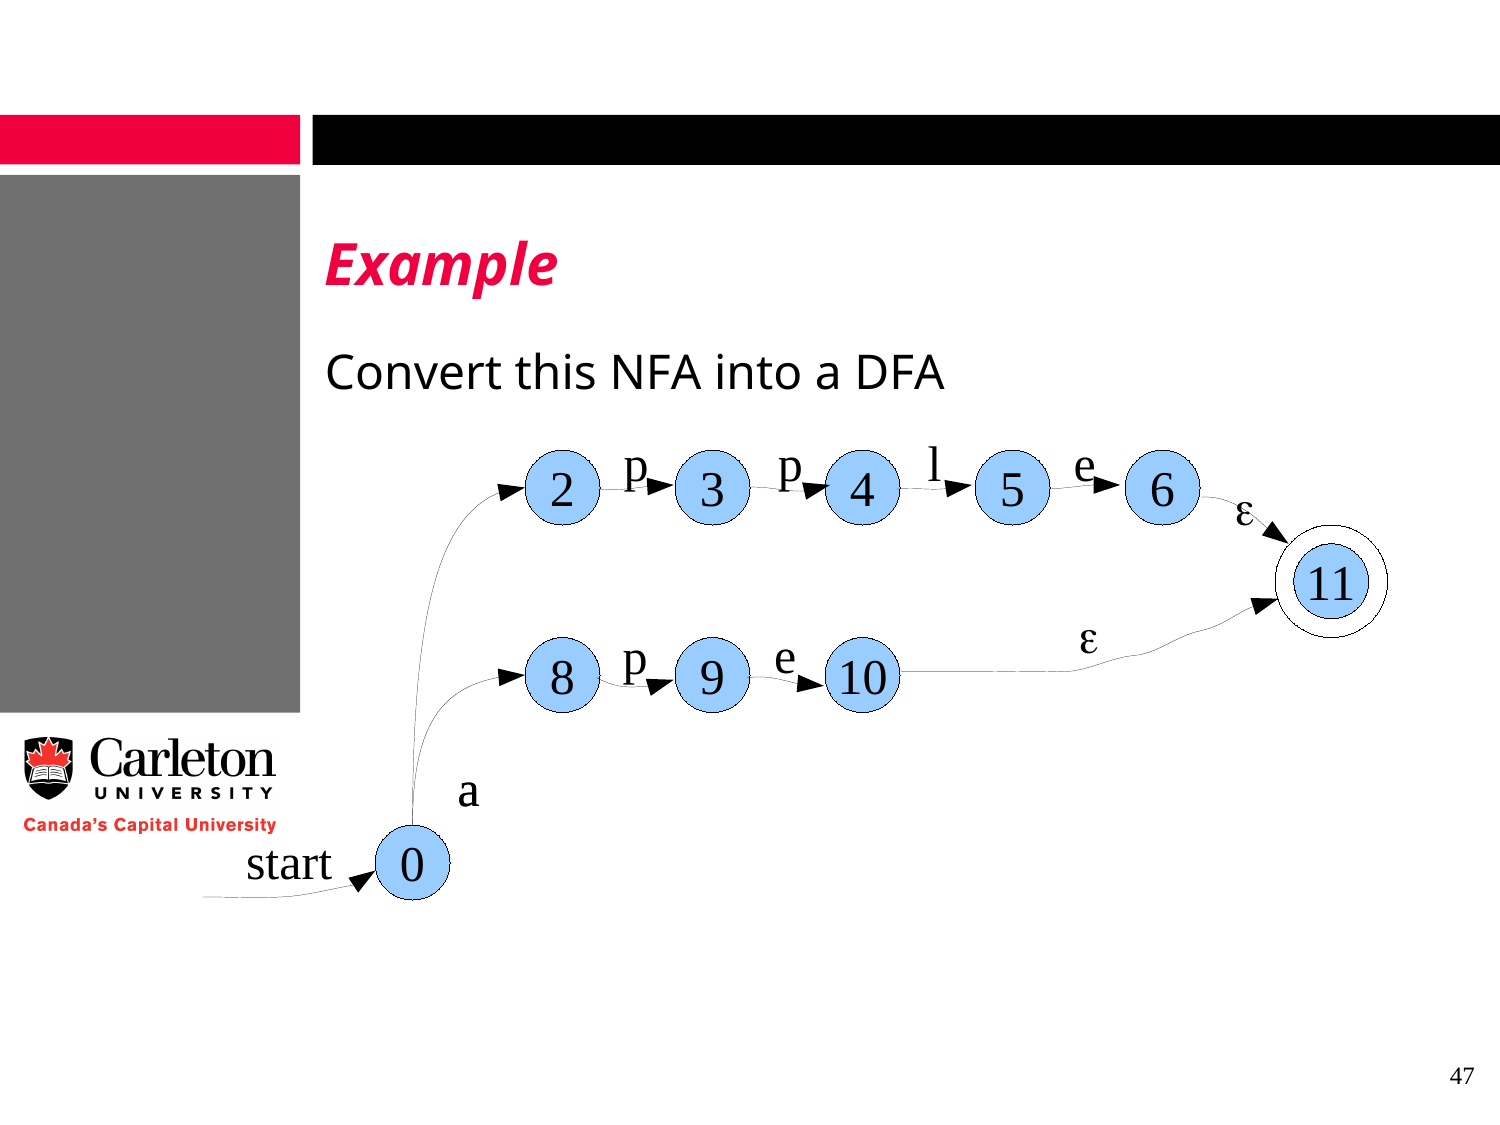

# Example
Convert this NFA into a DFA
2
3
4
5
6
e
p
p
l
e
11
e
8
9
10
e
p
0
start
47